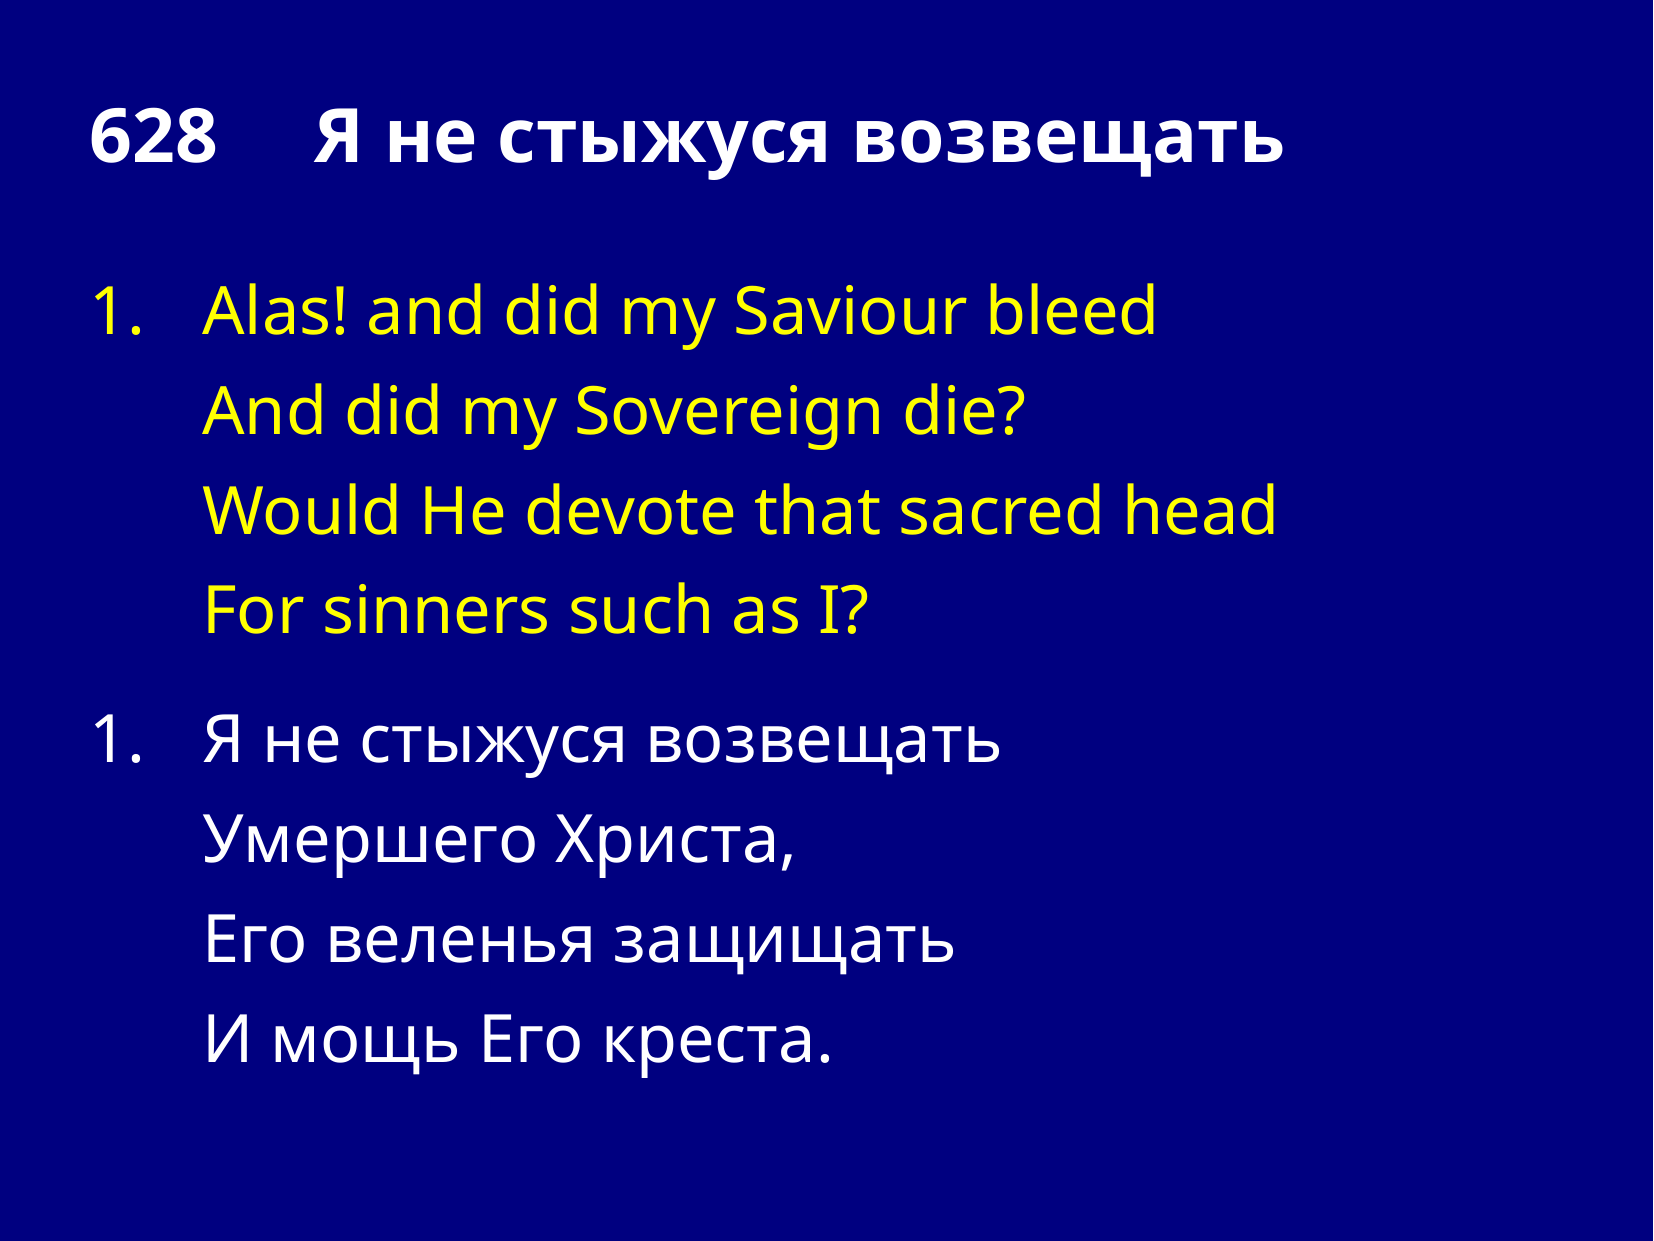

1.	Alas! and did my Saviour bleed
	And did my Sovereign die?
	Would He devote that sacred head
	For sinners such as I?
628	Я не стыжуся возвещать
1.	Я не стыжуся возвещать
	Умершего Христа,
	Его веленья защищать
	И мощь Его креста.